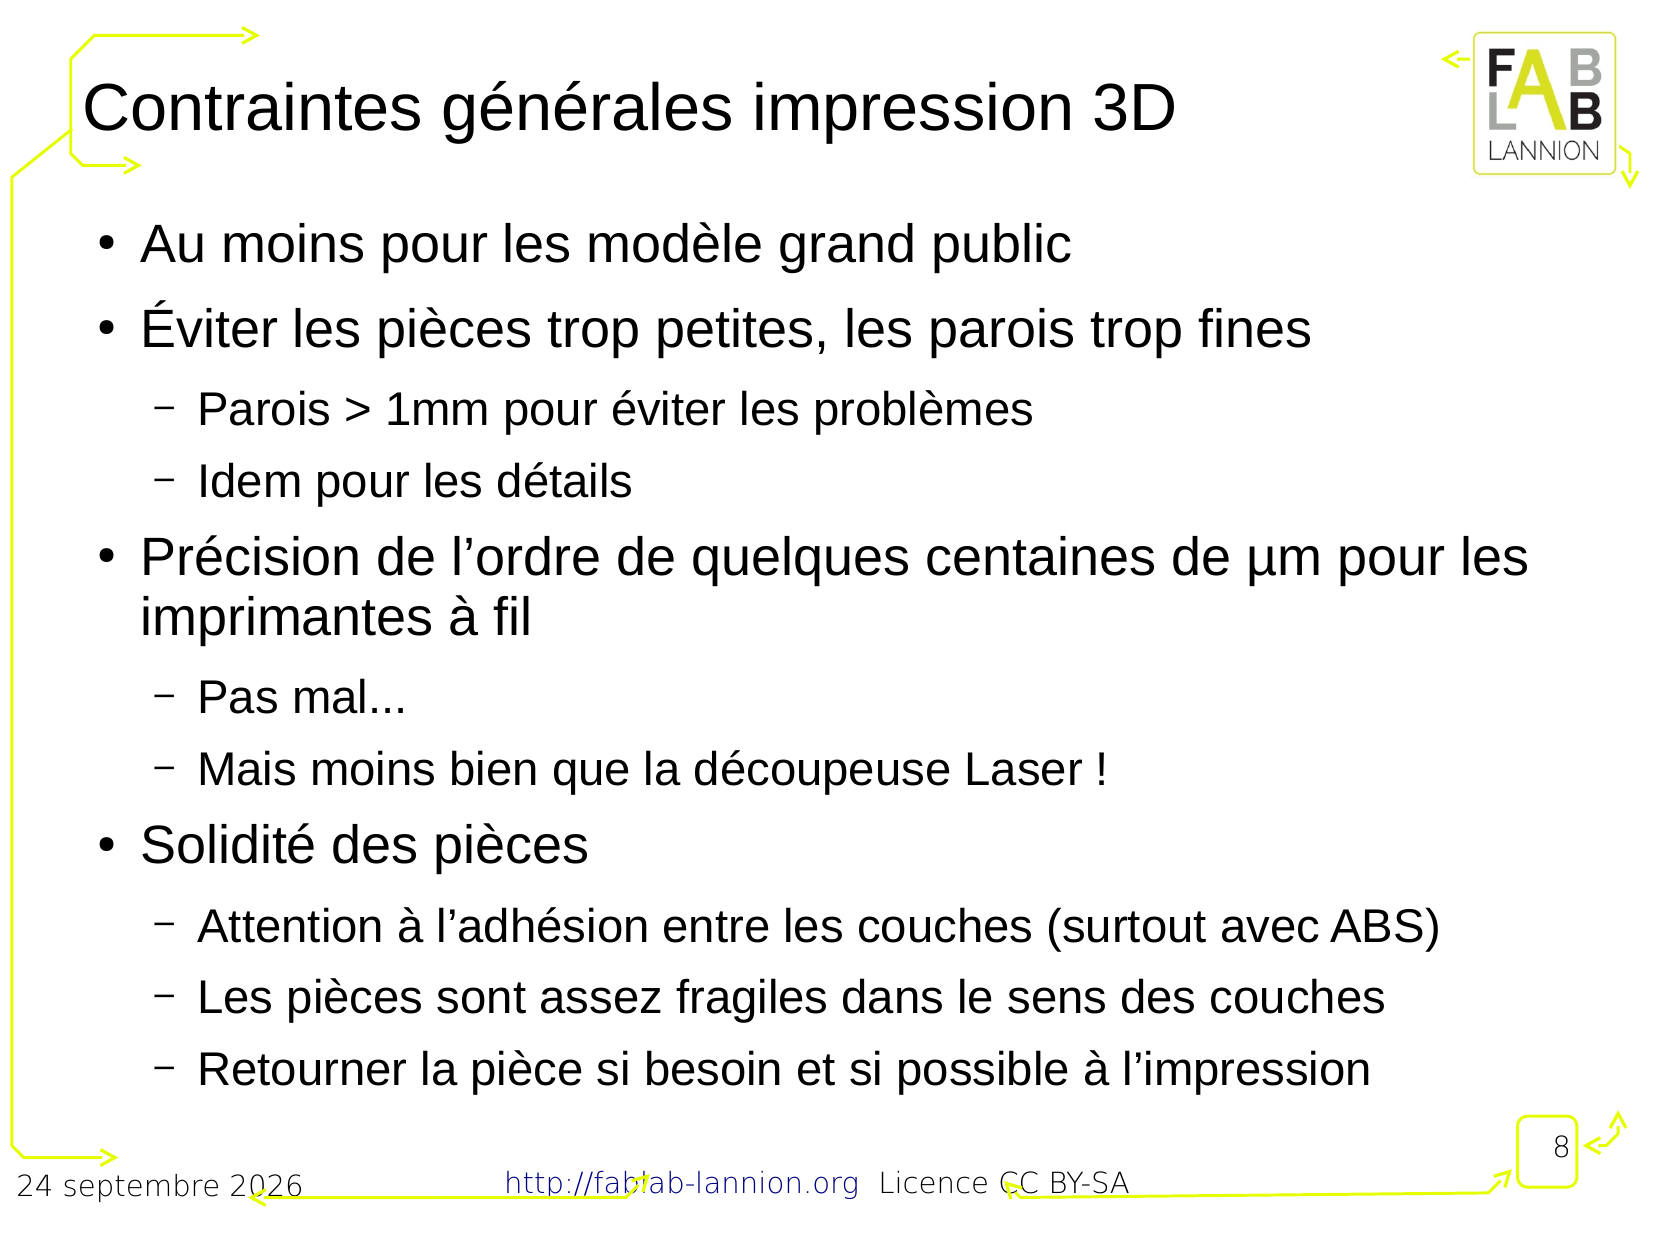

# Contraintes générales impression 3D
Au moins pour les modèle grand public
Éviter les pièces trop petites, les parois trop fines
Parois > 1mm pour éviter les problèmes
Idem pour les détails
Précision de l’ordre de quelques centaines de µm pour les imprimantes à fil
Pas mal...
Mais moins bien que la découpeuse Laser !
Solidité des pièces
Attention à l’adhésion entre les couches (surtout avec ABS)
Les pièces sont assez fragiles dans le sens des couches
Retourner la pièce si besoin et si possible à l’impression
8